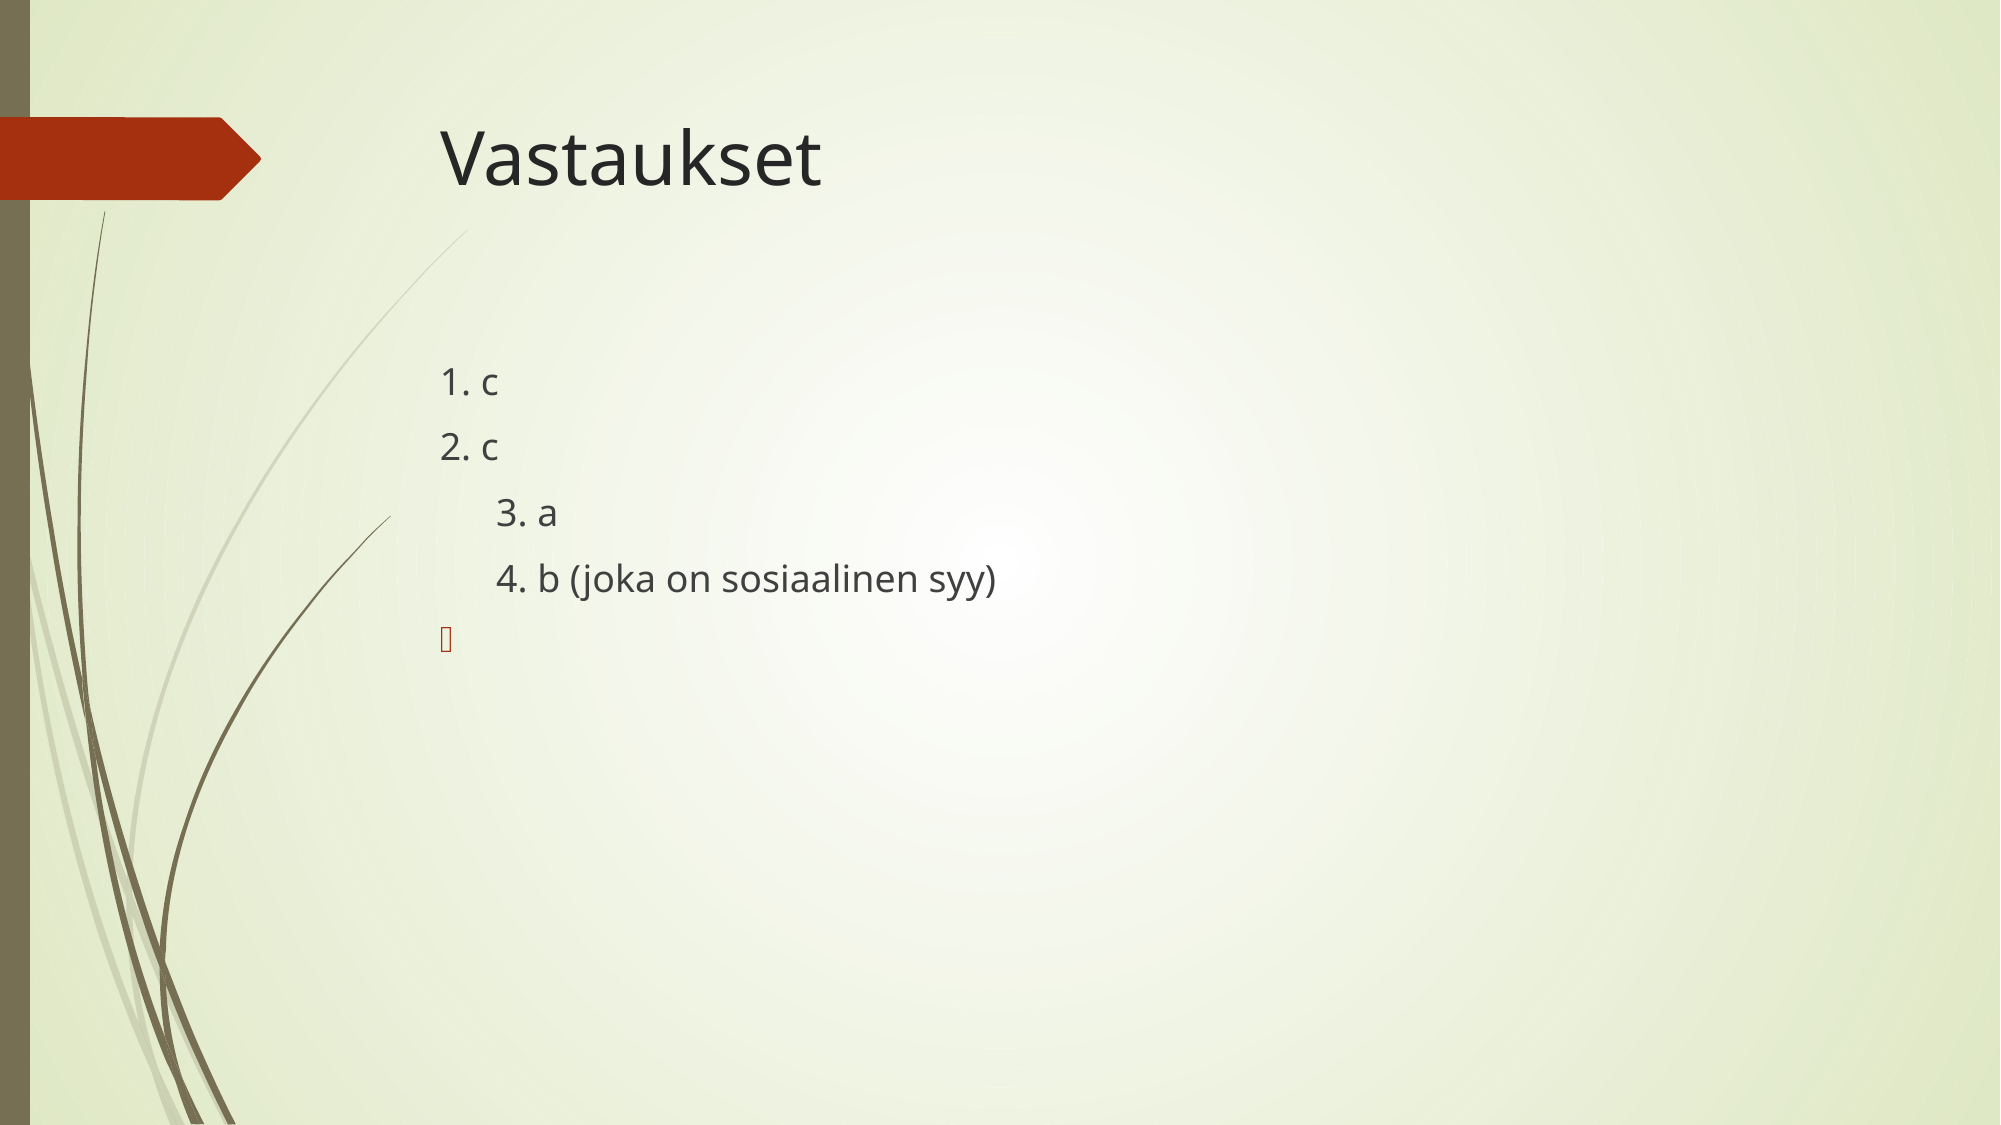

# Vastaukset
1. c
2. c
3. a
4. b (joka on sosiaalinen syy)